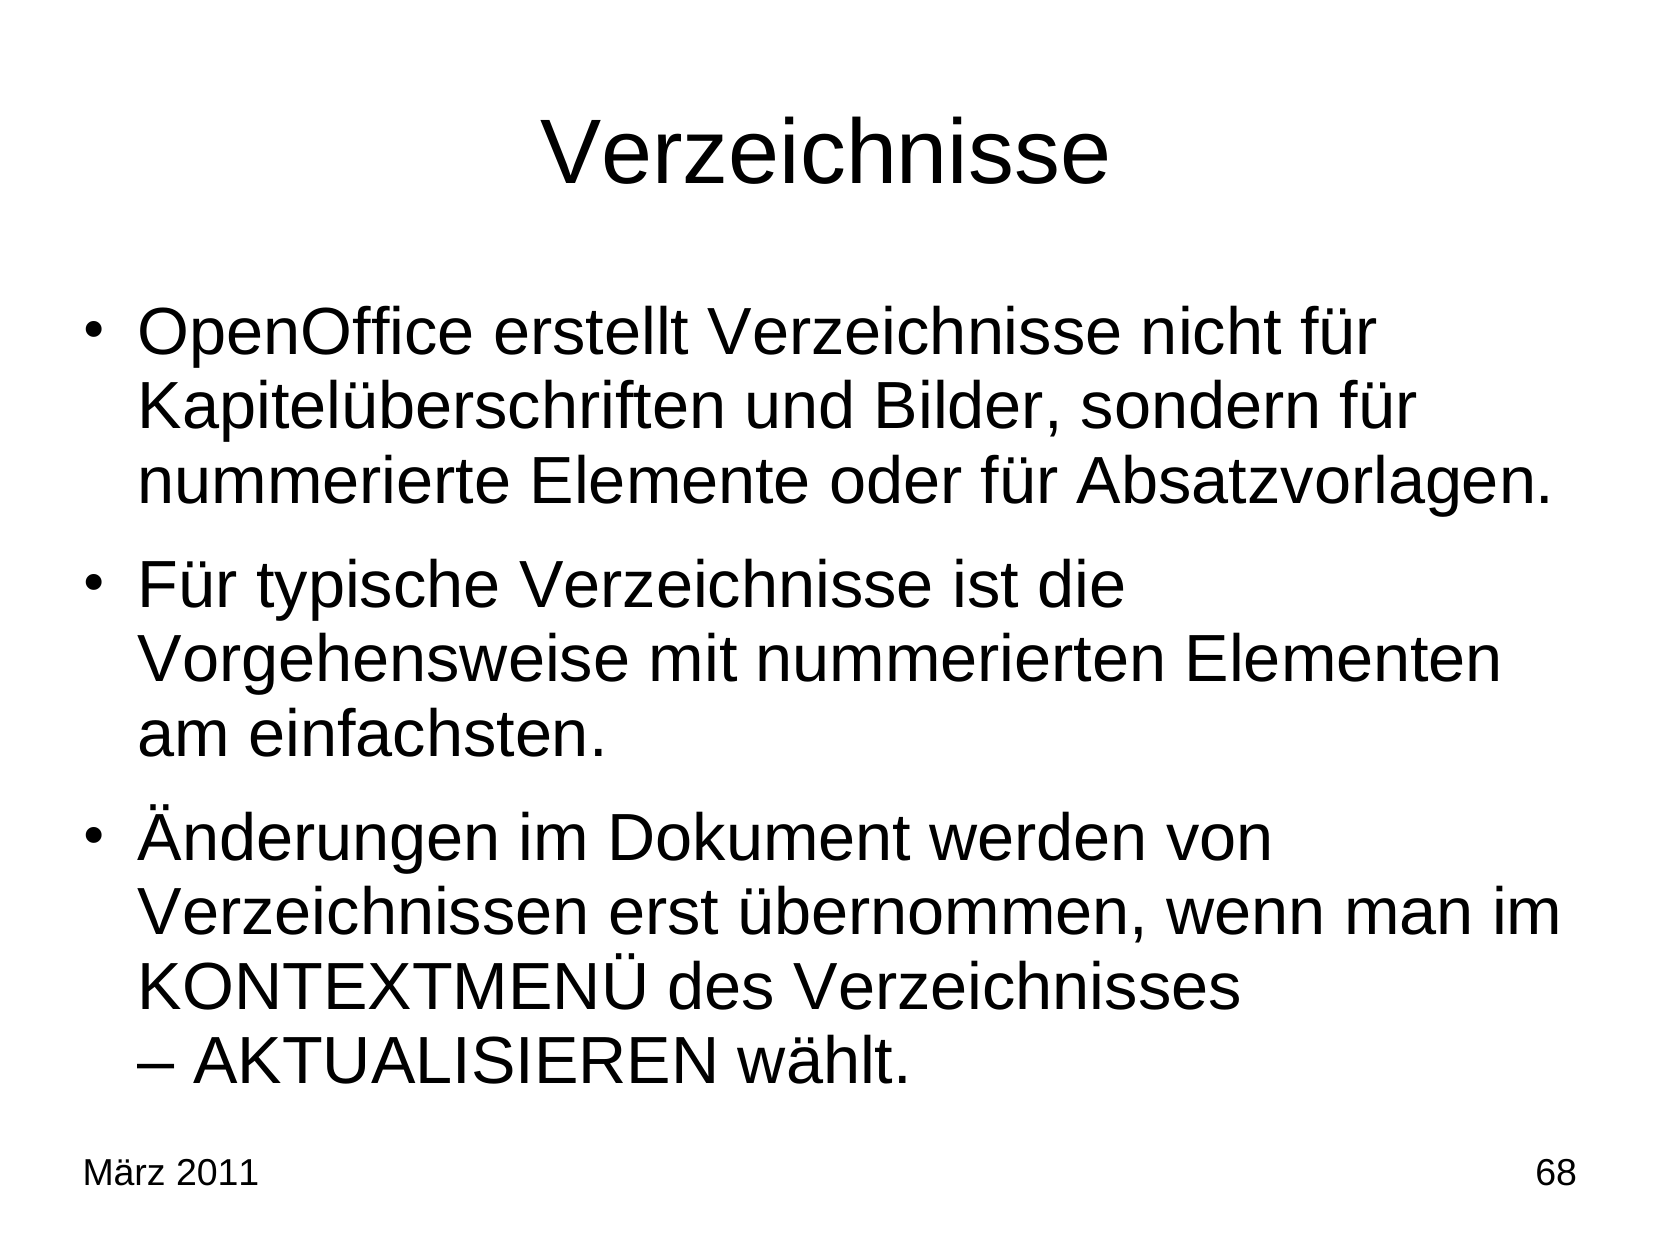

# Verzeichnisse
OpenOffice erstellt Verzeichnisse nicht für Kapitelüberschriften und Bilder, sondern für nummerierte Elemente oder für Absatzvorlagen.
Für typische Verzeichnisse ist die Vorgehensweise mit nummerierten Elementen am einfachsten.
Änderungen im Dokument werden von Verzeichnissen erst übernommen, wenn man im KONTEXTMENÜ des Verzeichnisses
– AKTUALISIEREN wählt.
März 2011
68